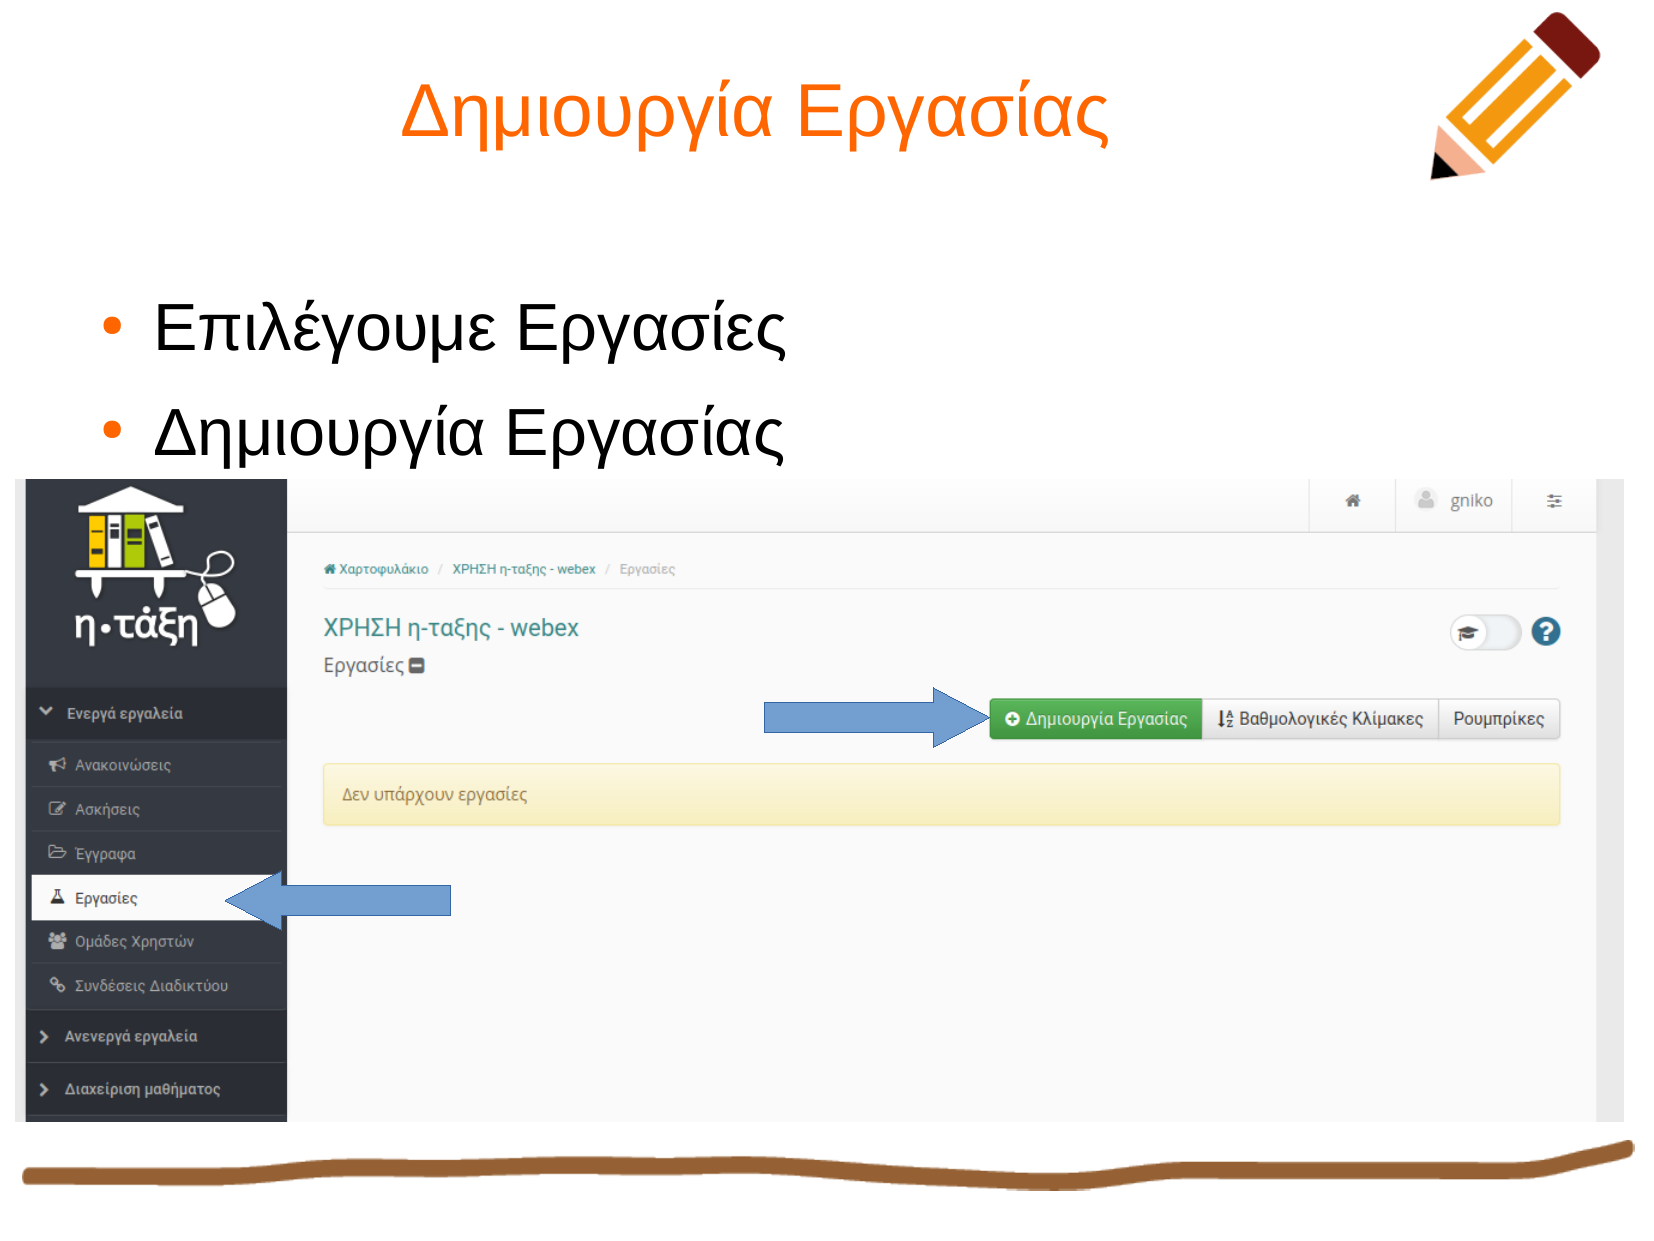

# Δημιουργία Εργασίας
Επιλέγουμε Εργασίες
Δημιουργία Εργασίας